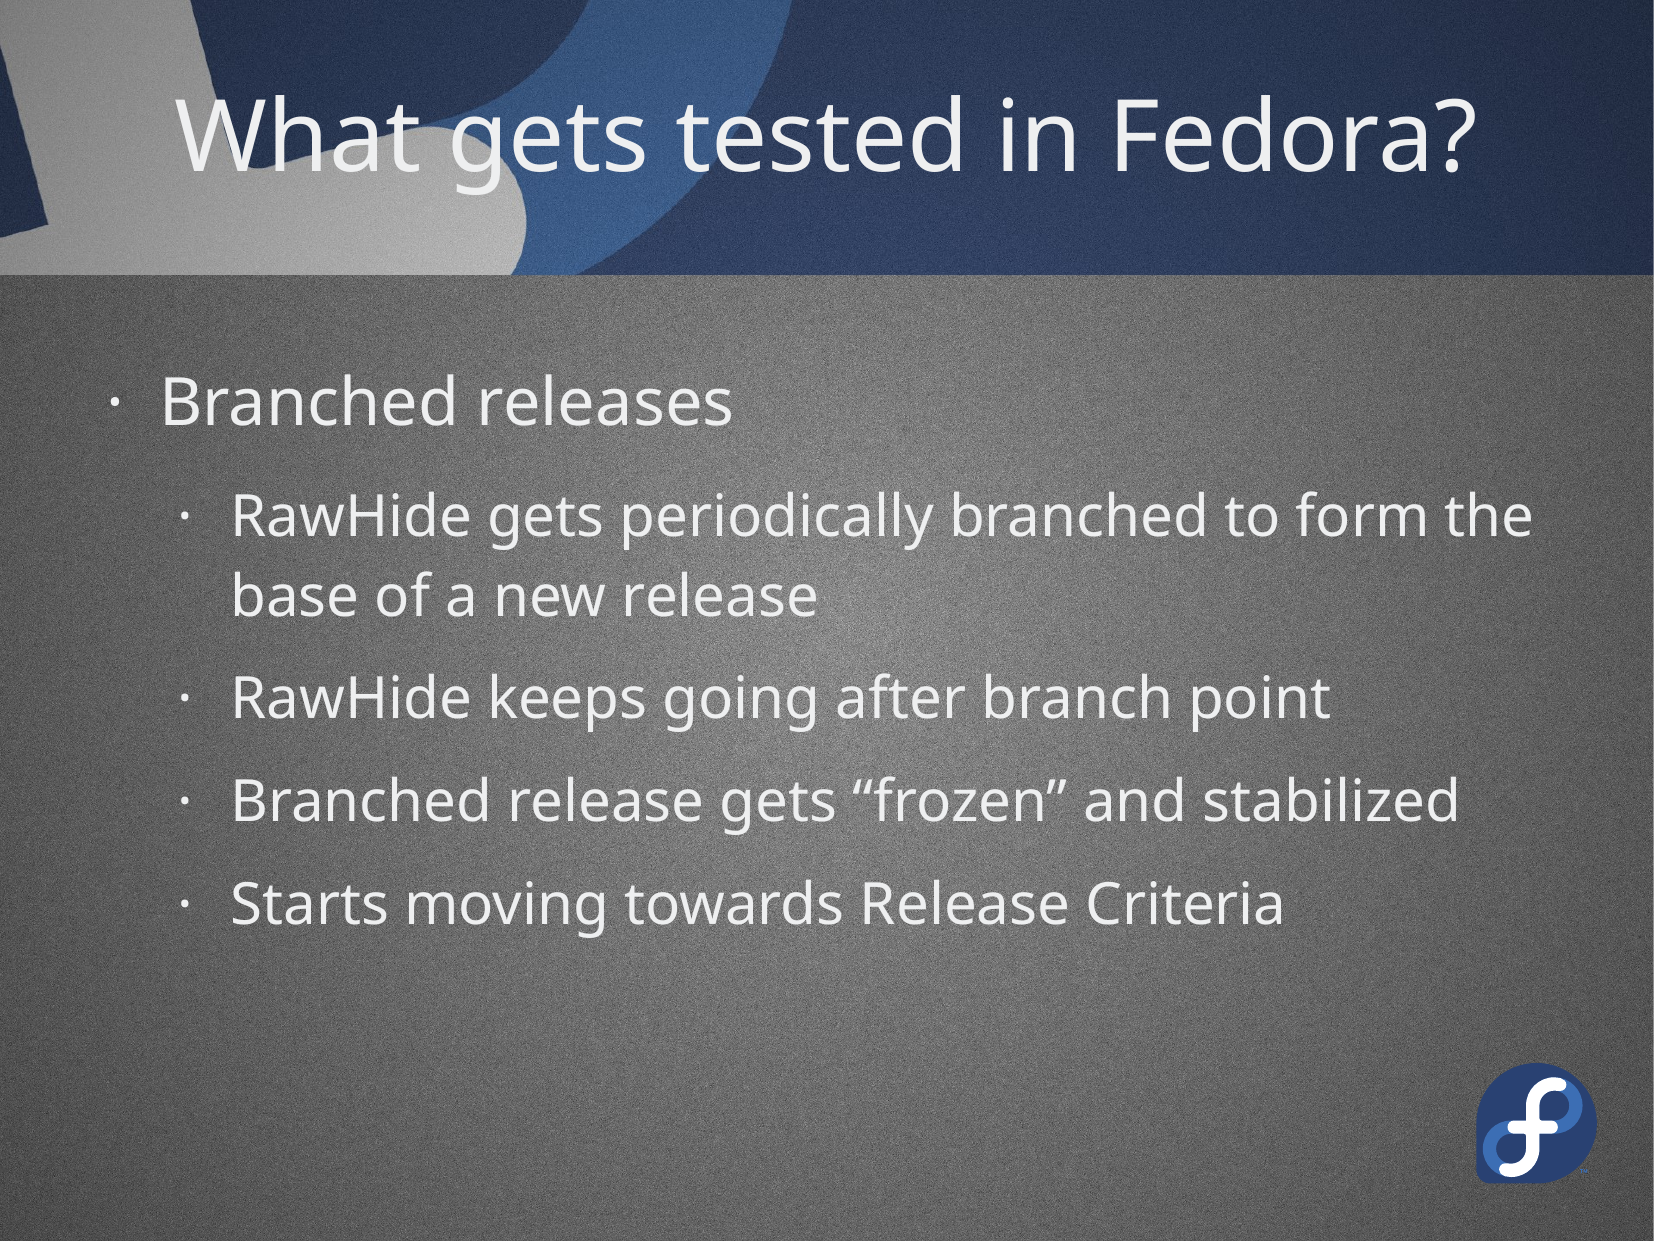

# What gets tested in Fedora?
Branched releases
RawHide gets periodically branched to form the base of a new release
RawHide keeps going after branch point
Branched release gets “frozen” and stabilized
Starts moving towards Release Criteria